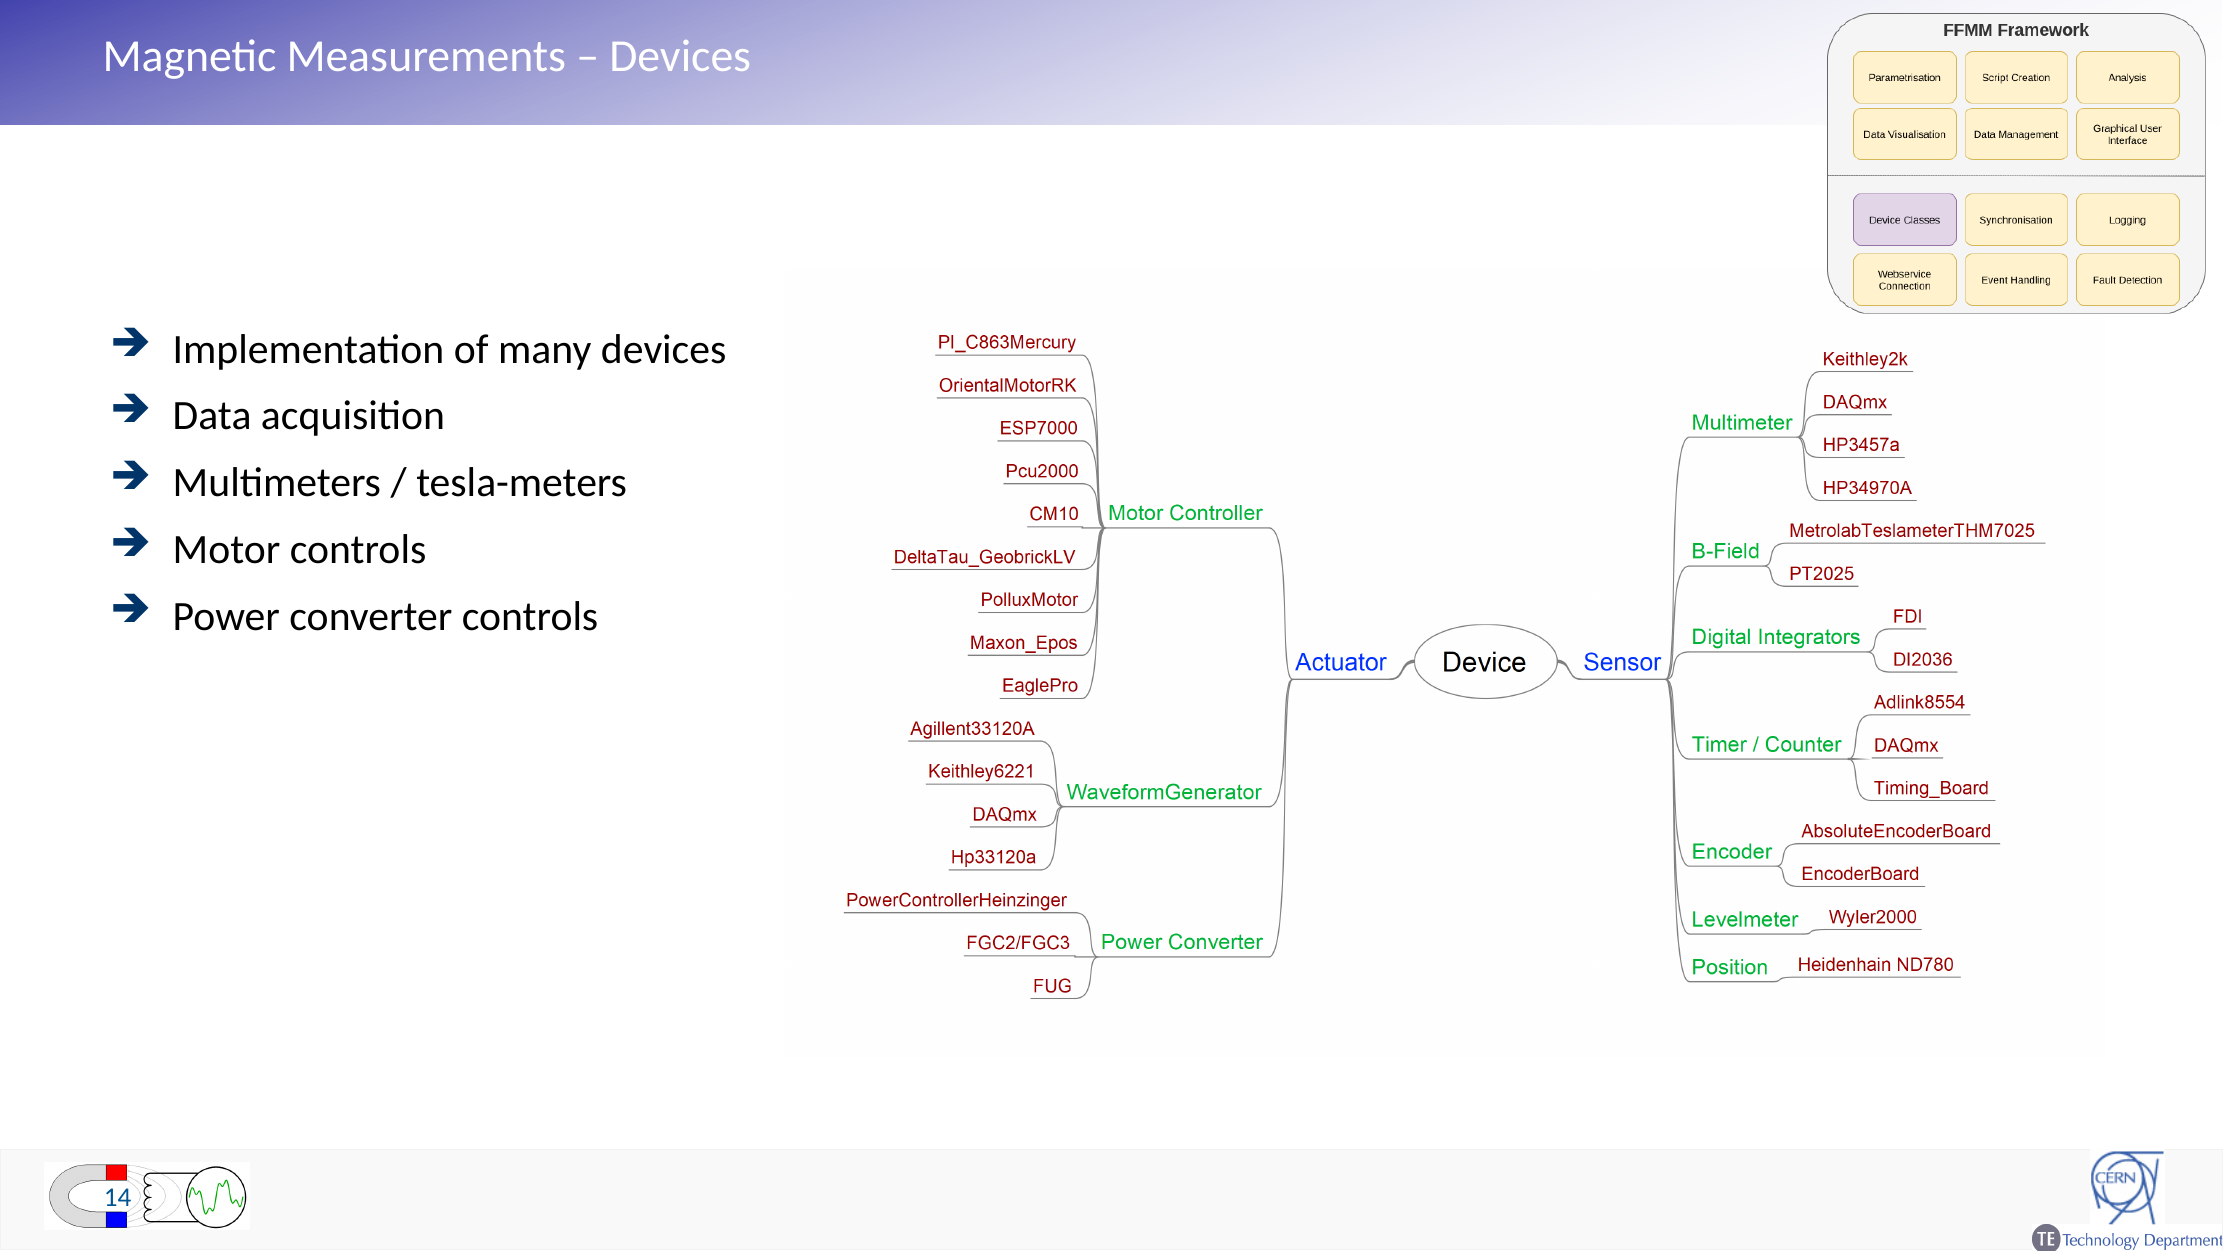

# Magnetic Measurements – Devices
Implementation of many devices
Data acquisition
Multimeters / tesla-meters
Motor controls
Power converter controls